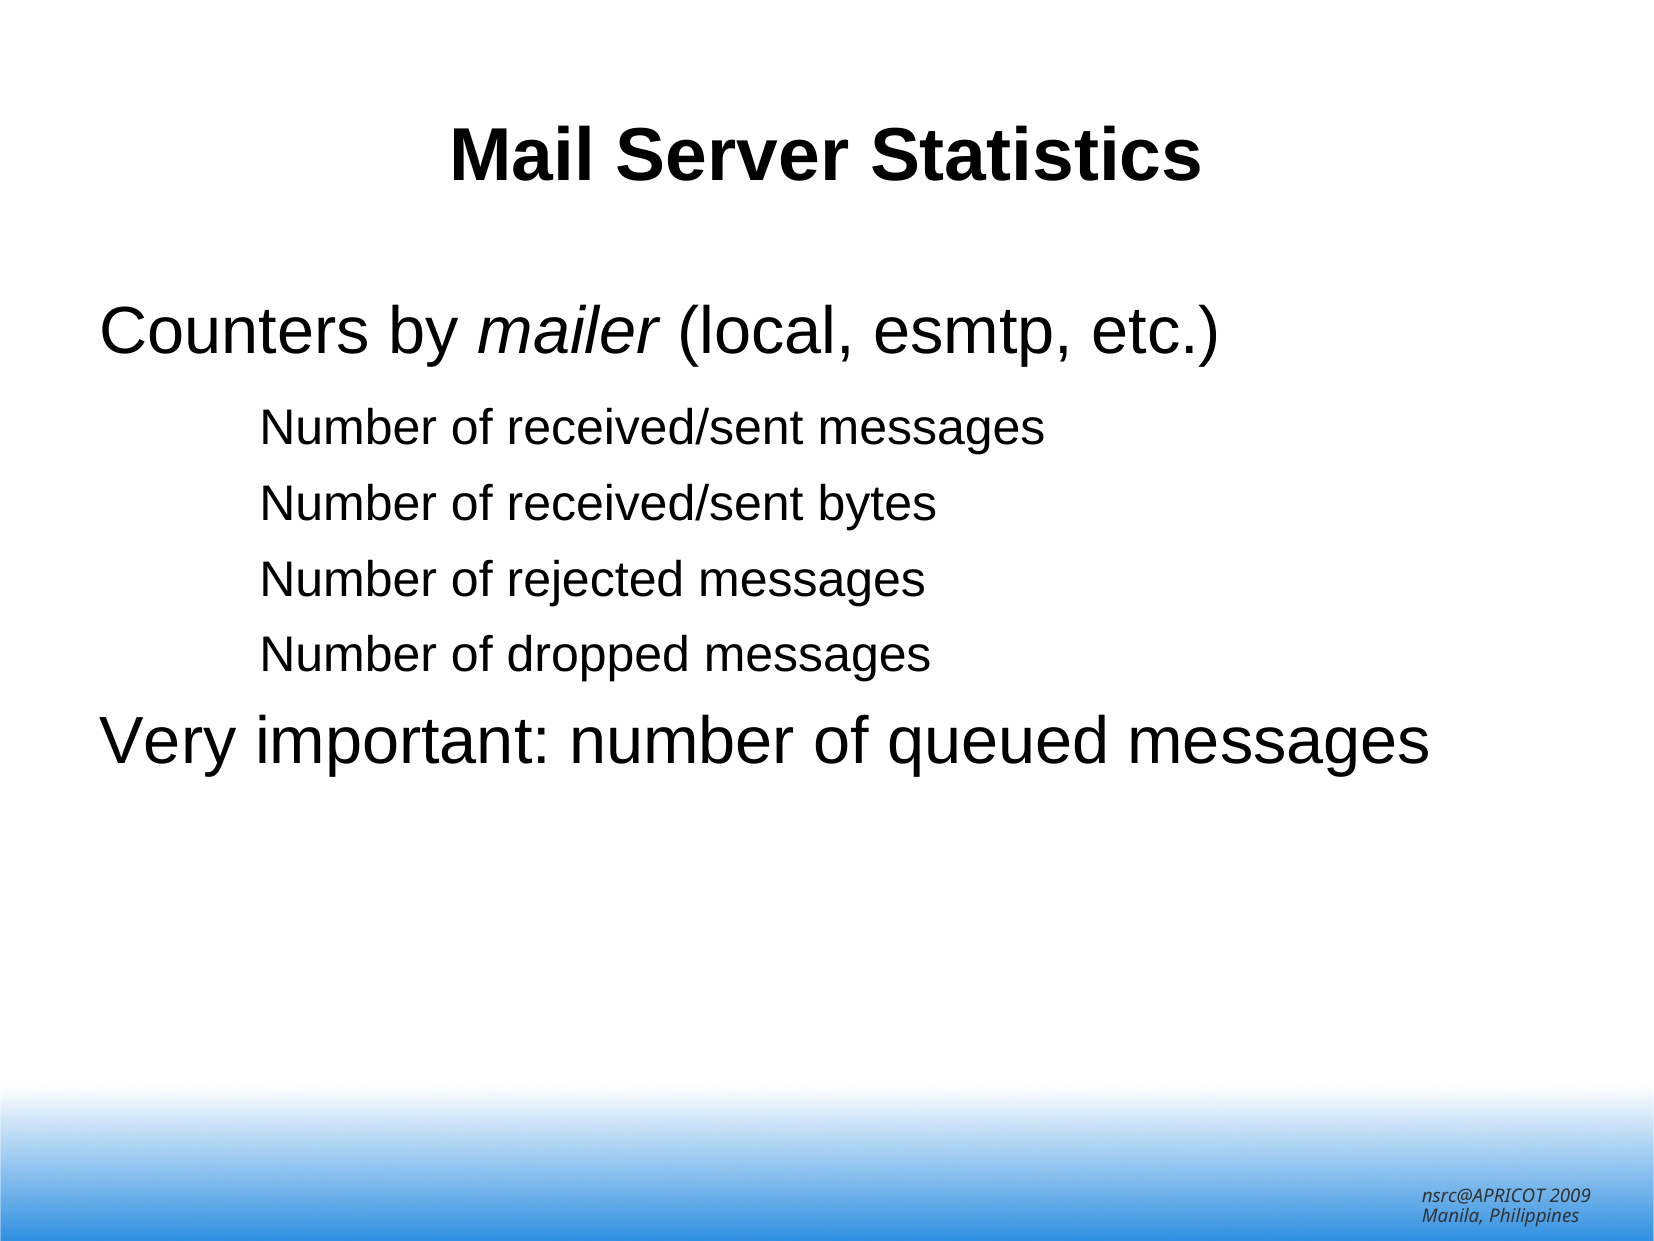

# Mail Server Statistics
Counters by mailer (local, esmtp, etc.)
Number of received/sent messages
Number of received/sent bytes
Number of rejected messages
Number of dropped messages
Very important: number of queued messages